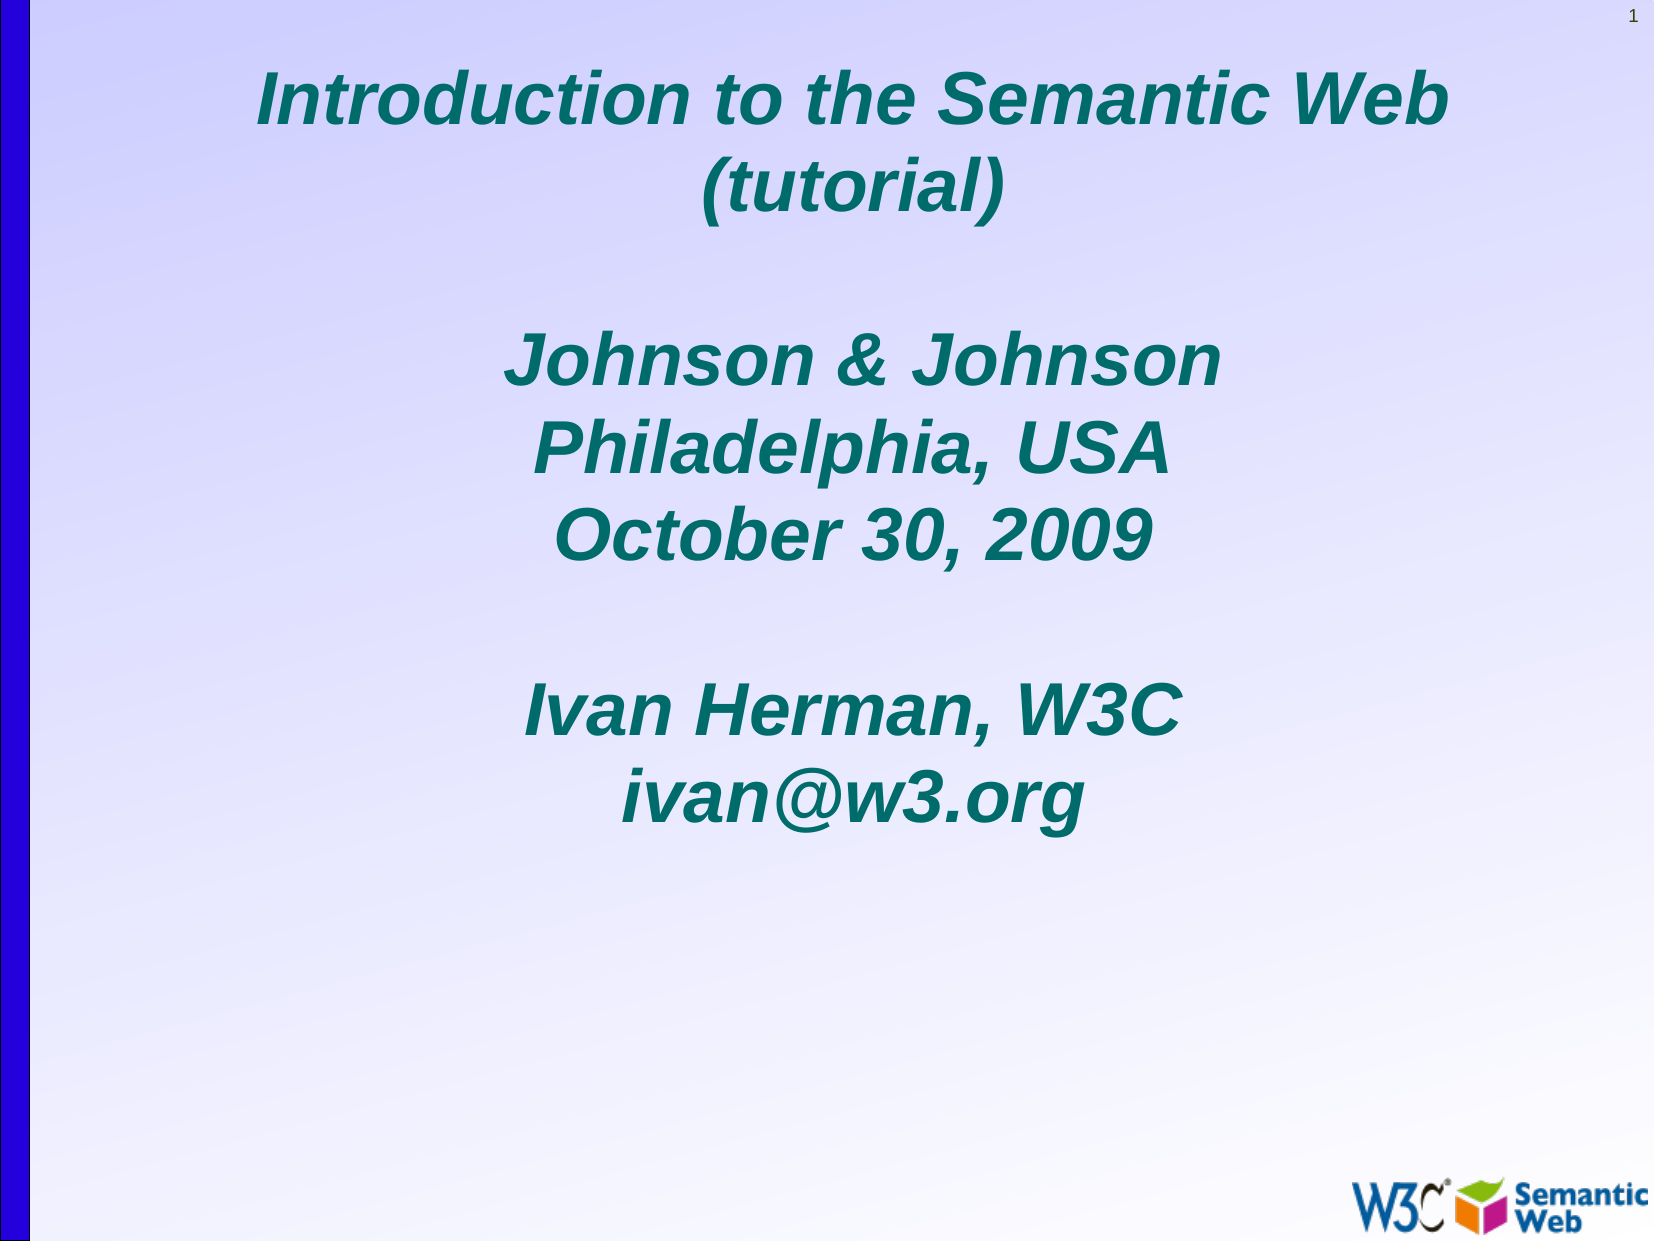

# Introduction to the Semantic Web (tutorial) Johnson & Johnson Philadelphia, USA October 30, 2009 Ivan Herman, W3C ivan@w3.org